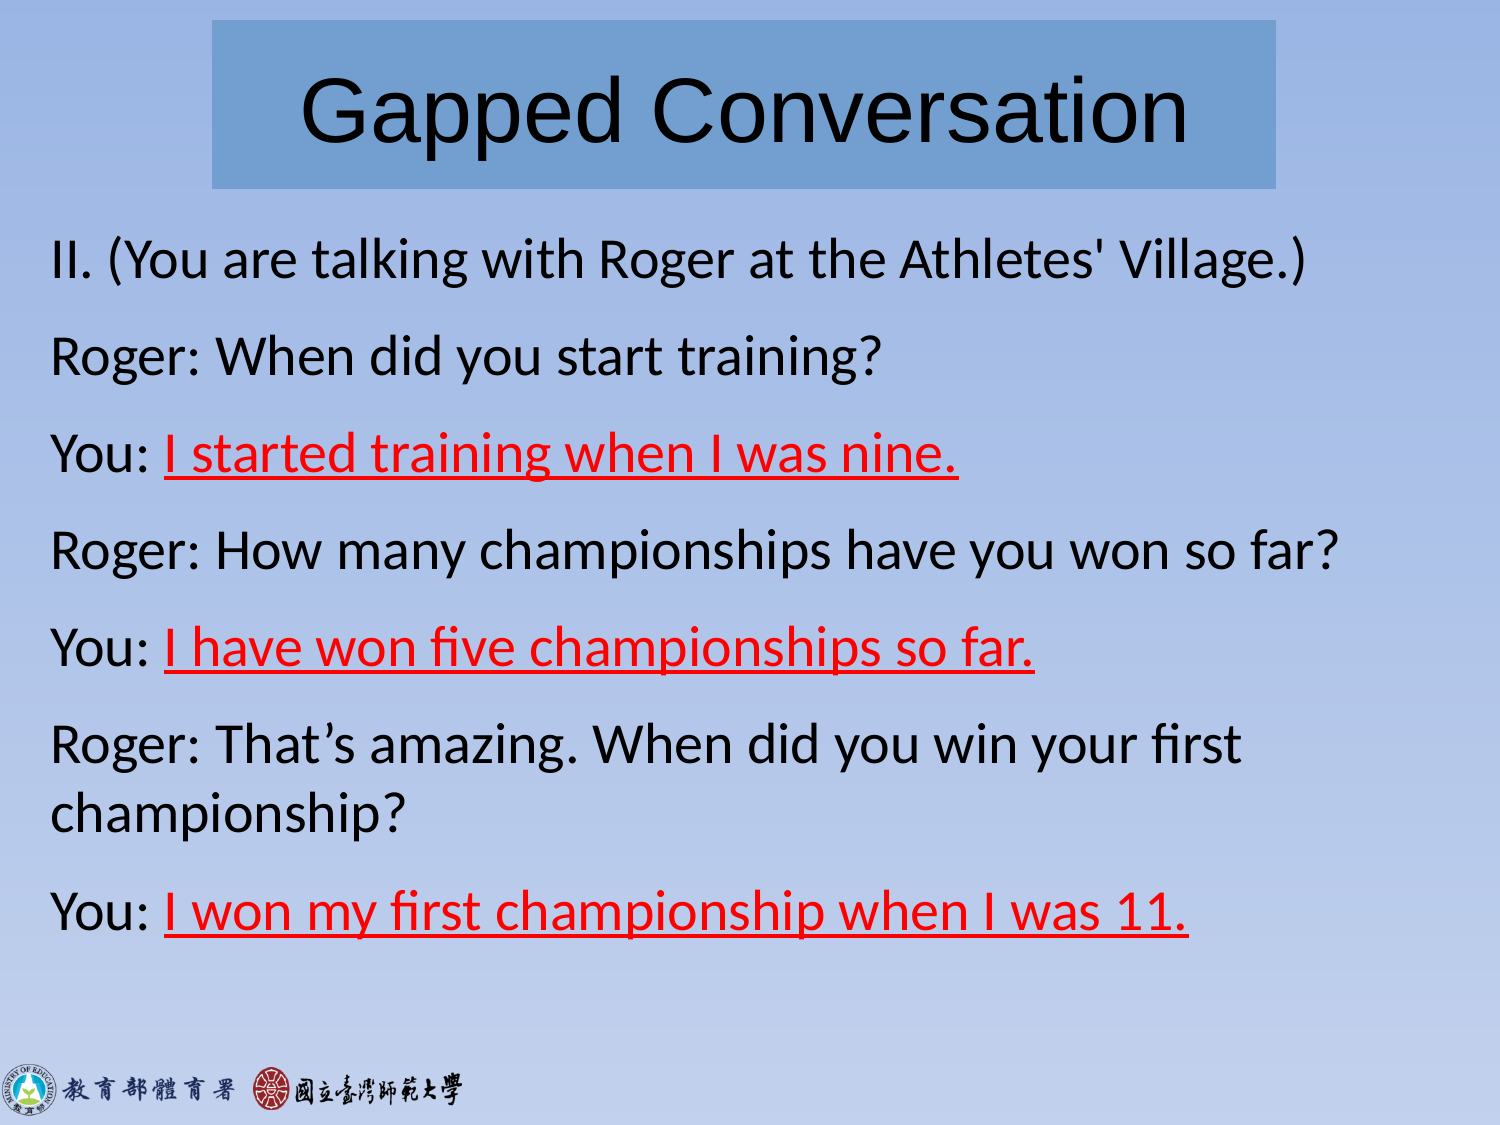

Gapped Conversation
| |
| --- |
# II. (You are talking with Roger at the Athletes' Village.)
Roger: When did you start training?
You: I started training when I was nine.
Roger: How many championships have you won so far?
You: I have won five championships so far.
Roger: That’s amazing. When did you win your first championship?
You: I won my first championship when I was 11.